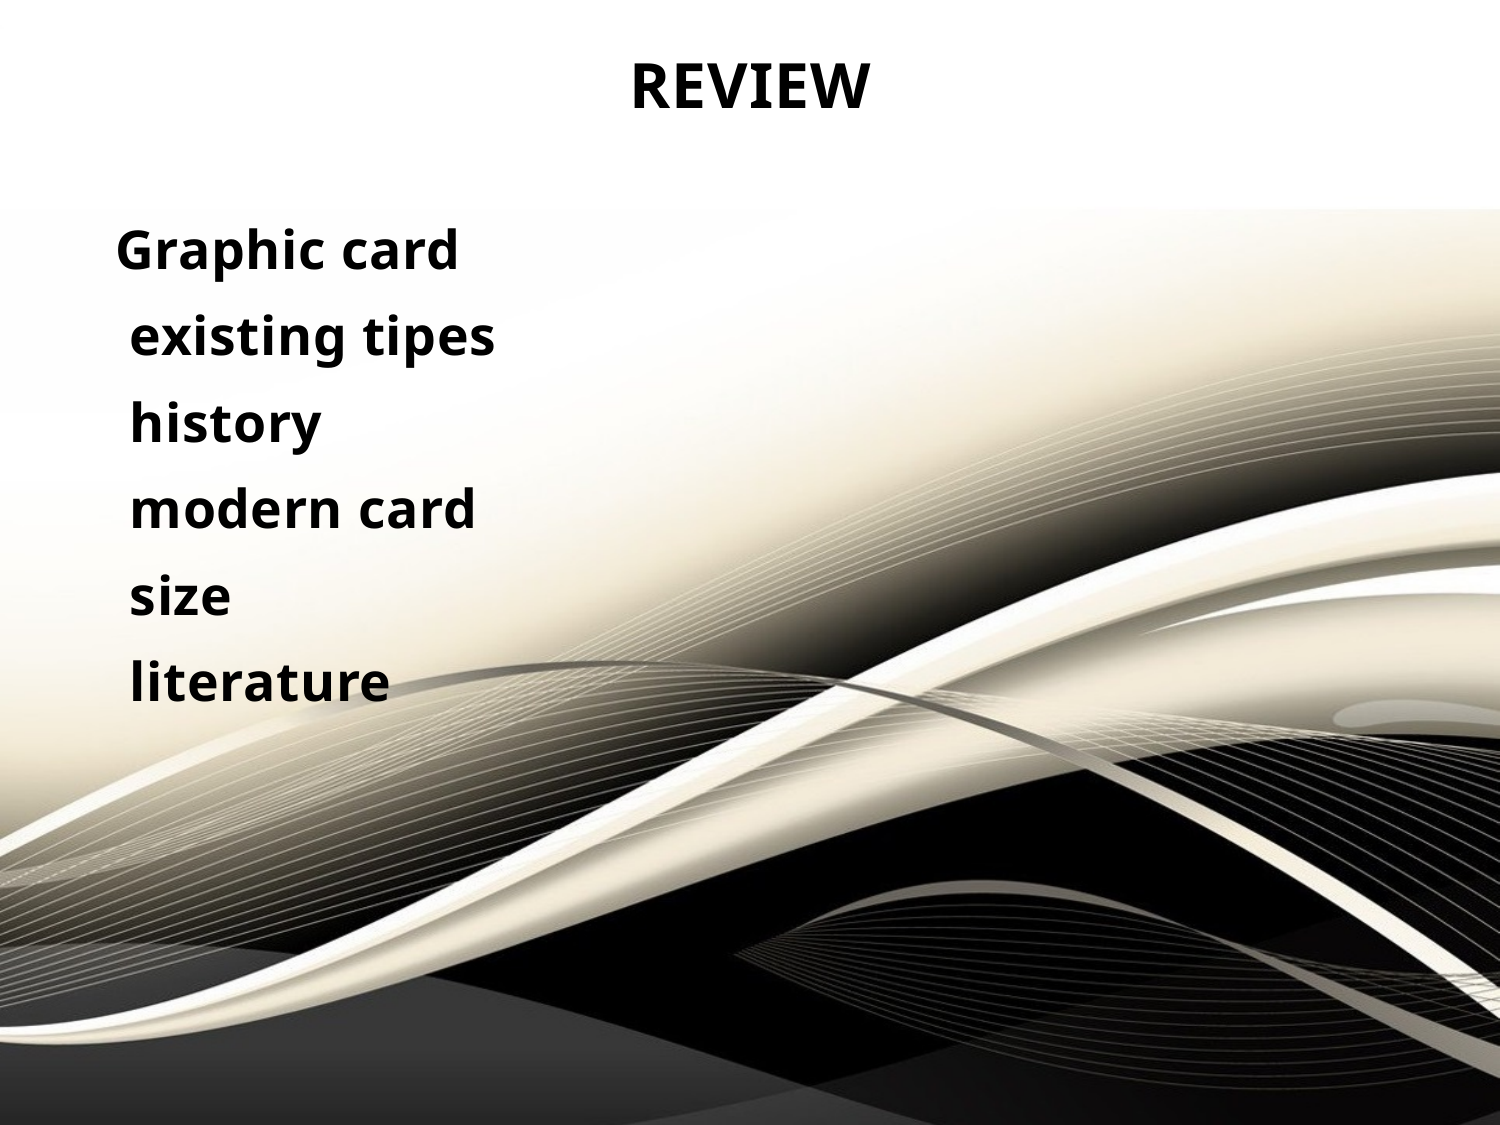

# review
Graphic card
 existing tipes
 history
 modern card
 size
 literature